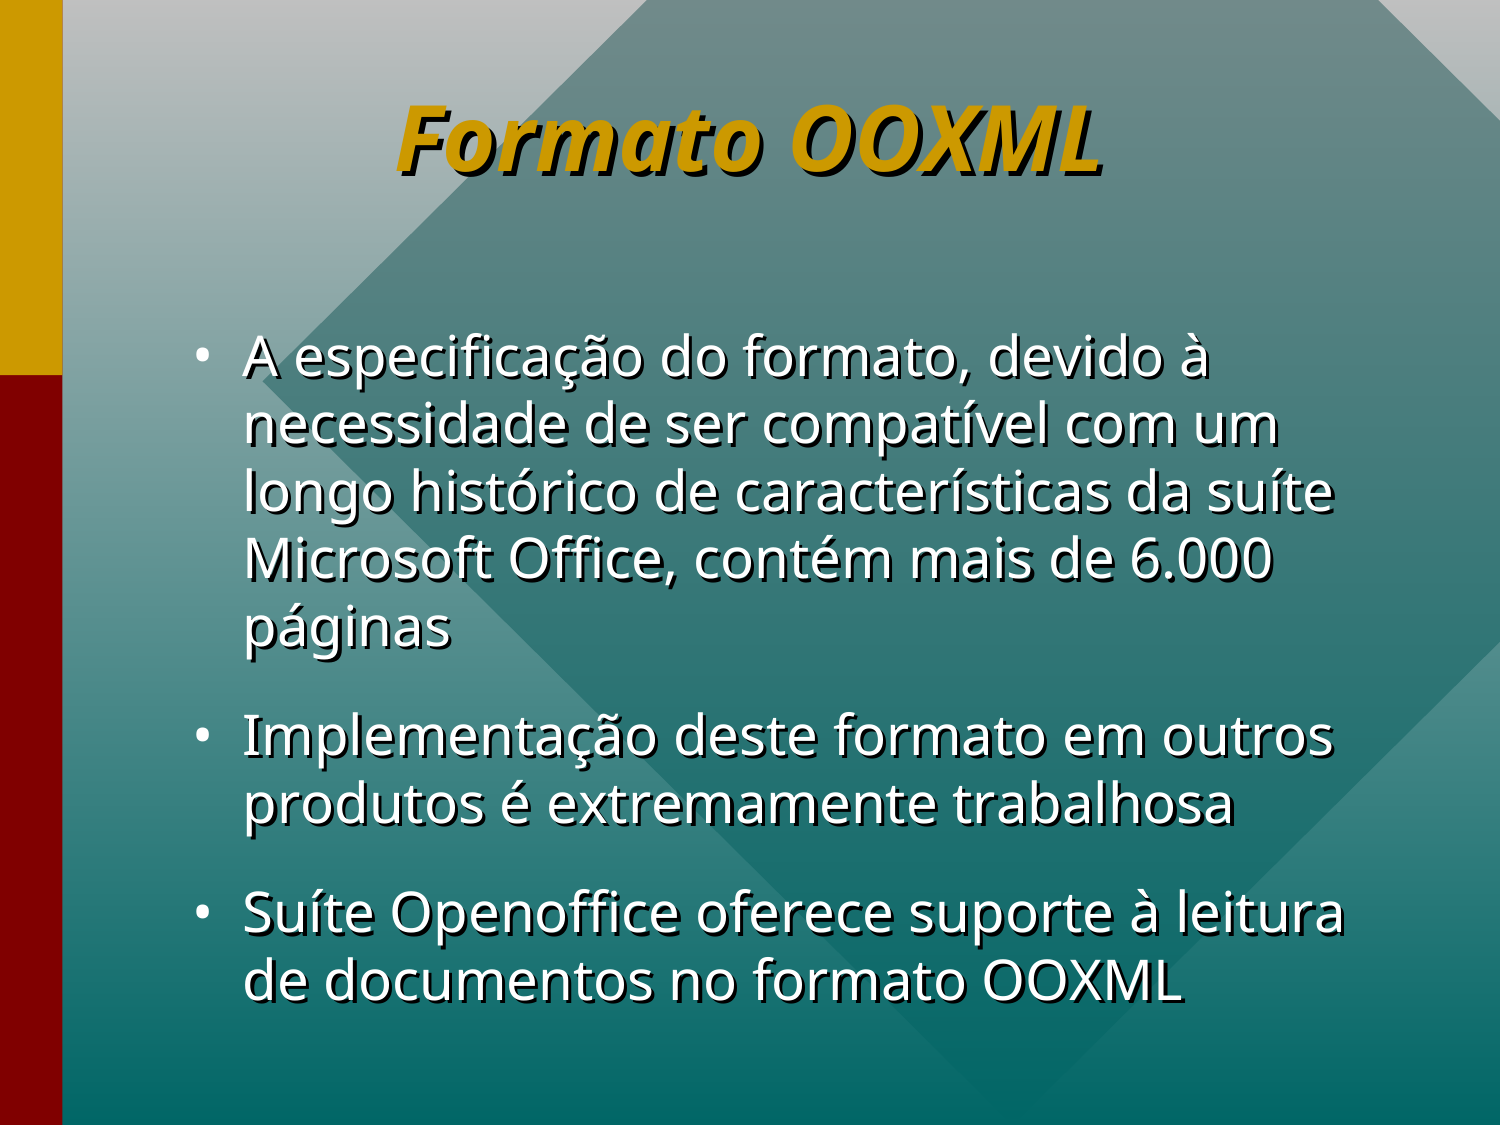

# Formato OOXML
A especificação do formato, devido à necessidade de ser compatível com um longo histórico de características da suíte Microsoft Office, contém mais de 6.000 páginas
Implementação deste formato em outros produtos é extremamente trabalhosa
Suíte Openoffice oferece suporte à leitura de documentos no formato OOXML